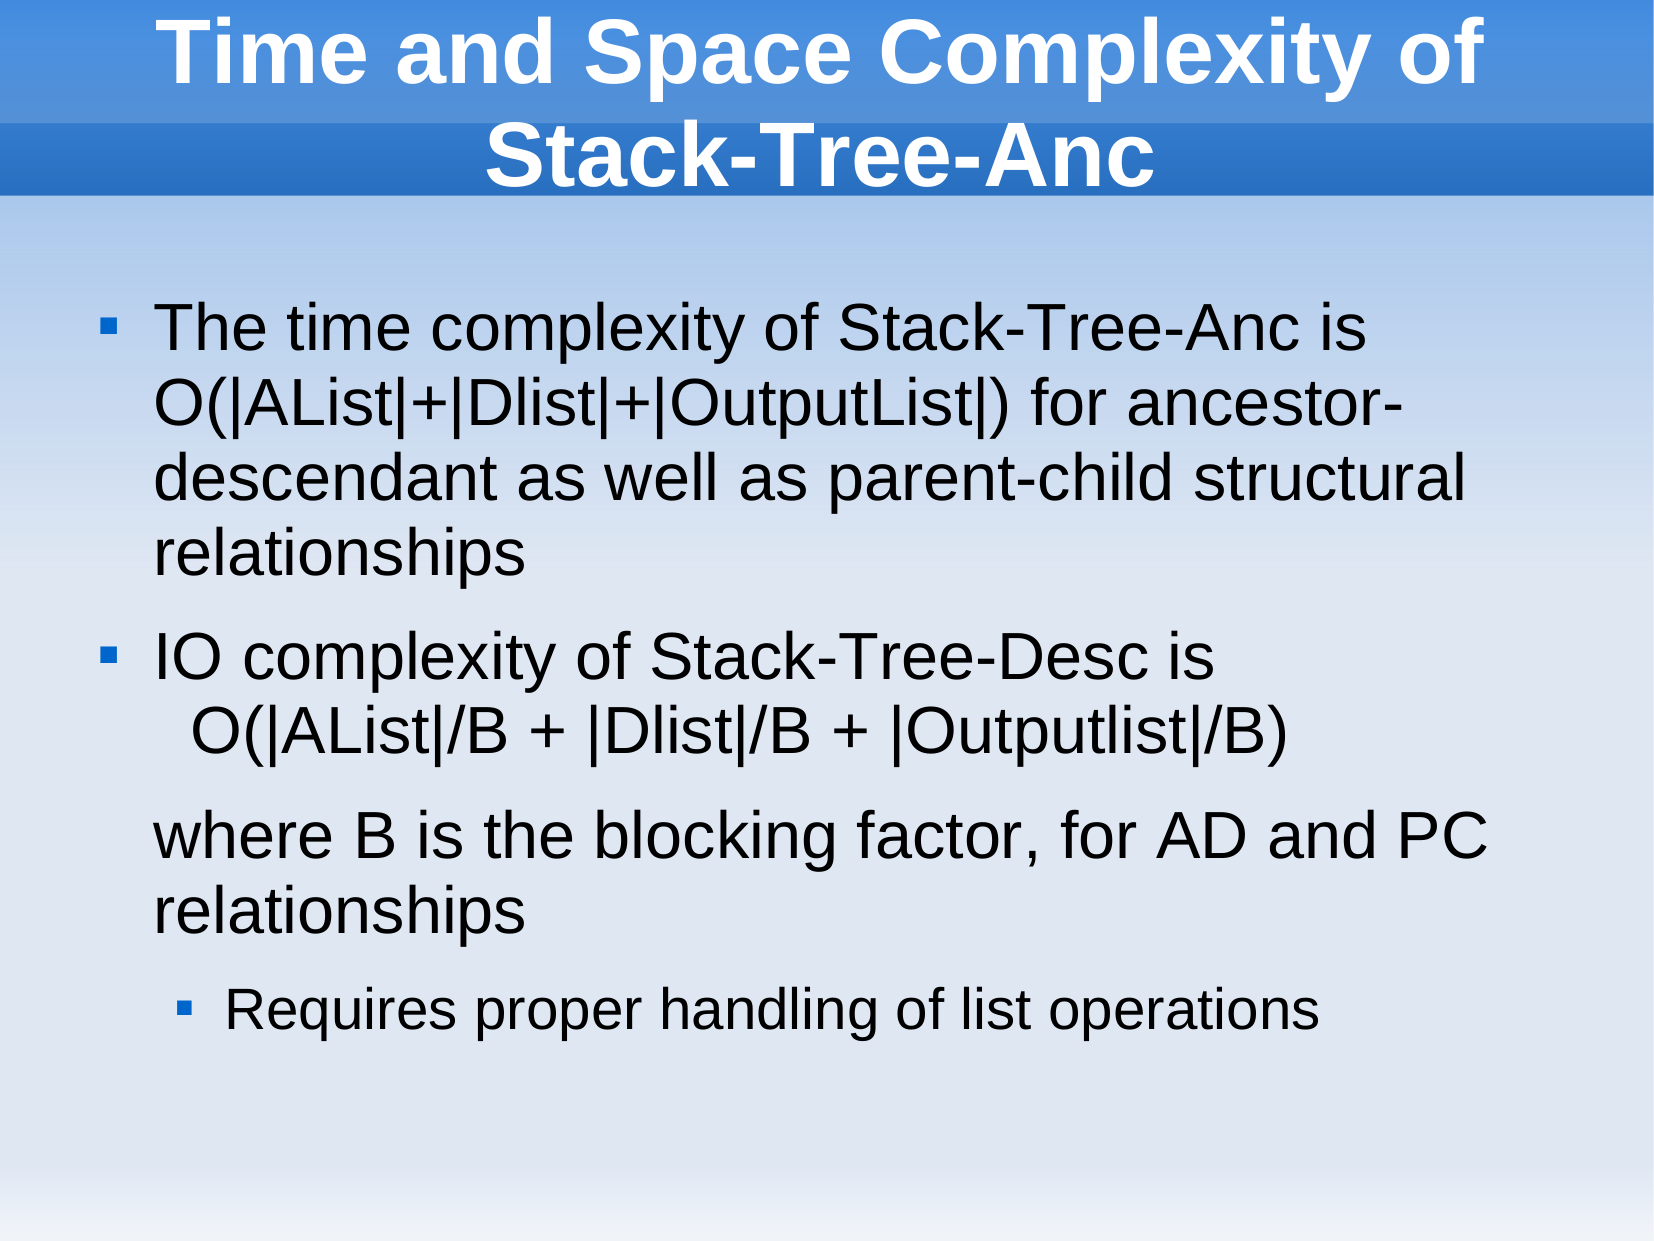

# Time and Space Complexity of Stack-Tree-Anc
The time complexity of Stack-Tree-Anc is
O(|AList|+|Dlist|+|OutputList|) for ancestor-descendant as well as parent-child structural relationships
IO complexity of Stack-Tree-Desc is
 O(|AList|/B + |Dlist|/B + |Outputlist|/B)
where B is the blocking factor, for AD and PC relationships
Requires proper handling of list operations